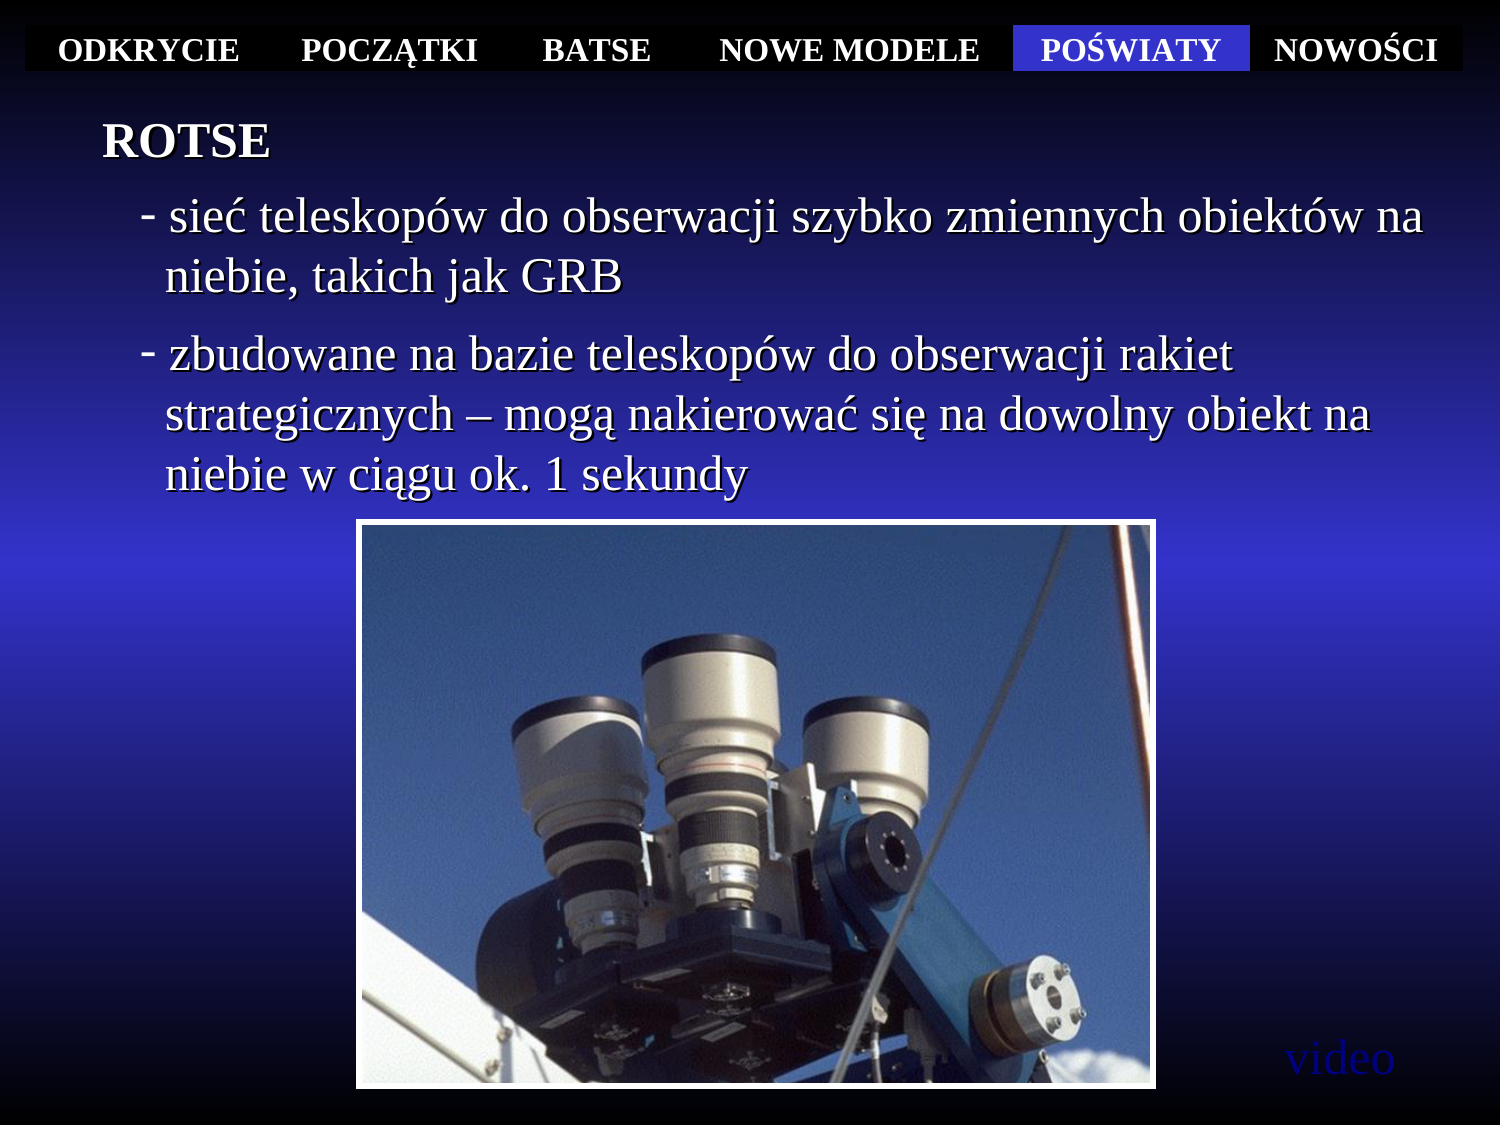

| ODKRYCIE | POCZĄTKI | BATSE | NOWE MODELE | POŚWIATY | NOWOŚCI |
| --- | --- | --- | --- | --- | --- |
ROTSE
 sieć teleskopów do obserwacji szybko zmiennych obiektów na
 niebie, takich jak GRB
 zbudowane na bazie teleskopów do obserwacji rakiet
 strategicznych – mogą nakierować się na dowolny obiekt na
 niebie w ciągu ok. 1 sekundy
video